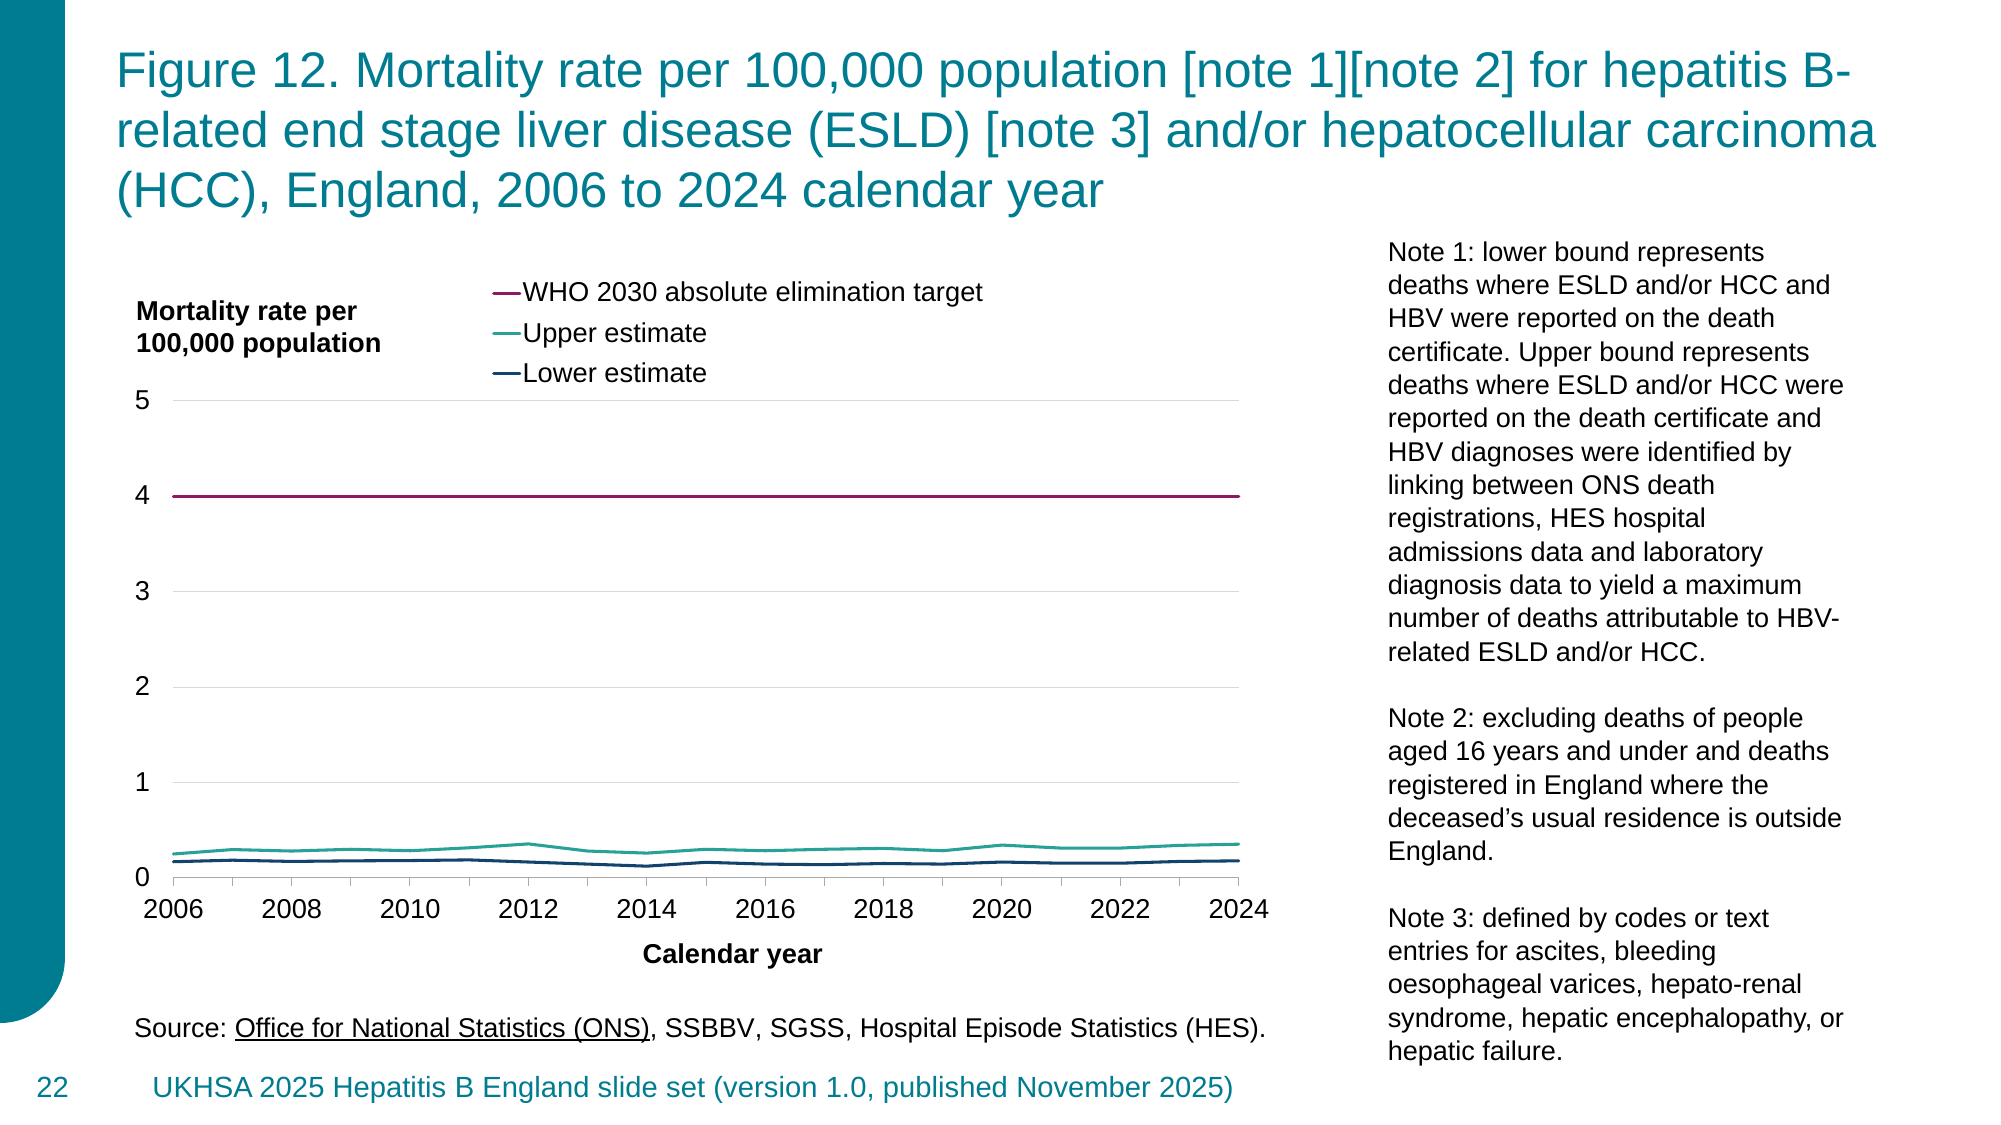

# Figure 12. Mortality rate per 100,000 population [note 1][note 2] for hepatitis B-related end stage liver disease (ESLD) [note 3] and/or hepatocellular carcinoma (HCC), England, 2006 to 2024 calendar year
Note 1: lower bound represents deaths where ESLD and/or HCC and HBV were reported on the death certificate. Upper bound represents deaths where ESLD and/or HCC were reported on the death certificate and HBV diagnoses were identified by linking between ONS death registrations, HES hospital admissions data and laboratory diagnosis data to yield a maximum number of deaths attributable to HBV-related ESLD and/or HCC.
Note 2: excluding deaths of people aged 16 years and under and deaths registered in England where the deceased’s usual residence is outside England.
Note 3: defined by codes or text entries for ascites, bleeding oesophageal varices, hepato-renal syndrome, hepatic encephalopathy, or hepatic failure.
Source: Office for National Statistics (ONS), SSBBV, SGSS, Hospital Episode Statistics (HES).
20
UKHSA 2025 Hepatitis B England slide set (version 1.0, published November 2025)